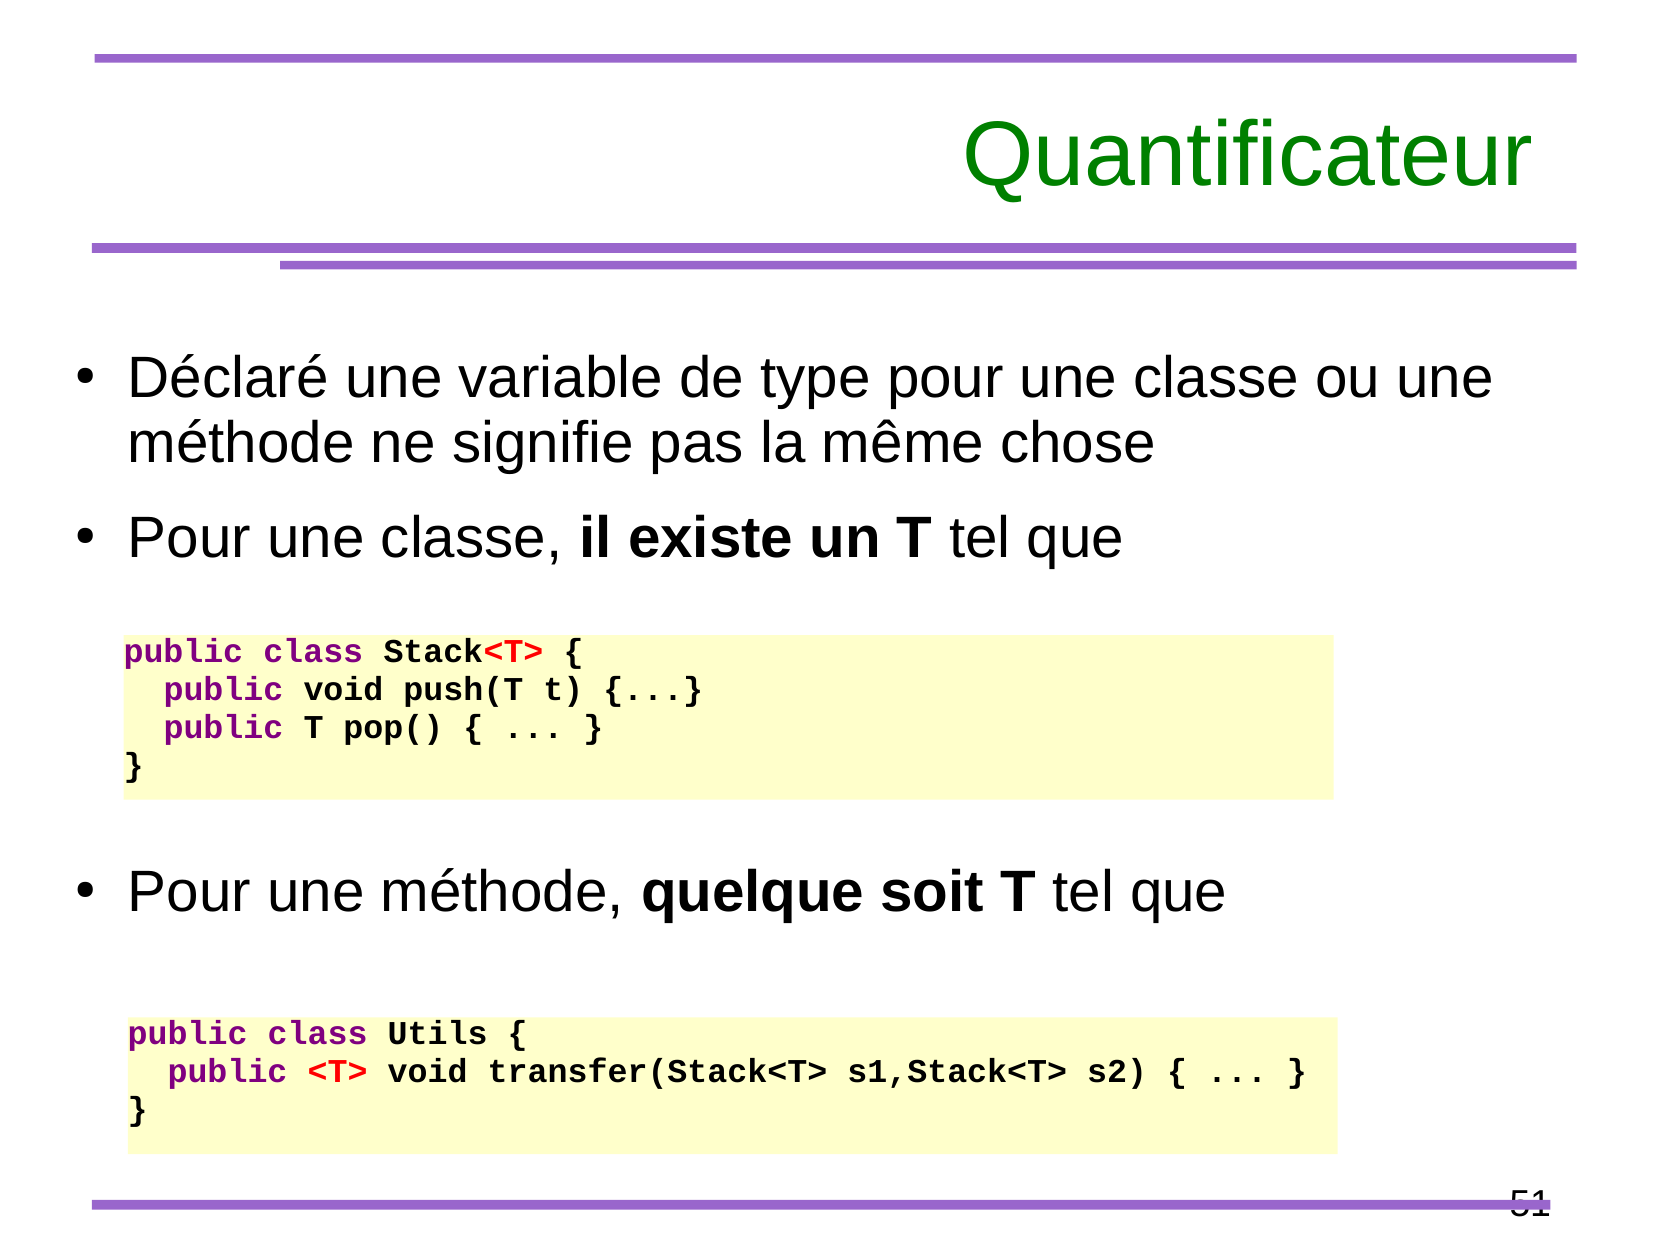

# Quantificateur
Déclaré une variable de type pour une classe ou une méthode ne signifie pas la même chose
Pour une classe, il existe un T tel que
Pour une méthode, quelque soit T tel que
public class Stack<T> {
 public void push(T t) {...}
 public T pop() { ... }
}
public class Utils {
 public <T> void transfer(Stack<T> s1,Stack<T> s2) { ... }
}